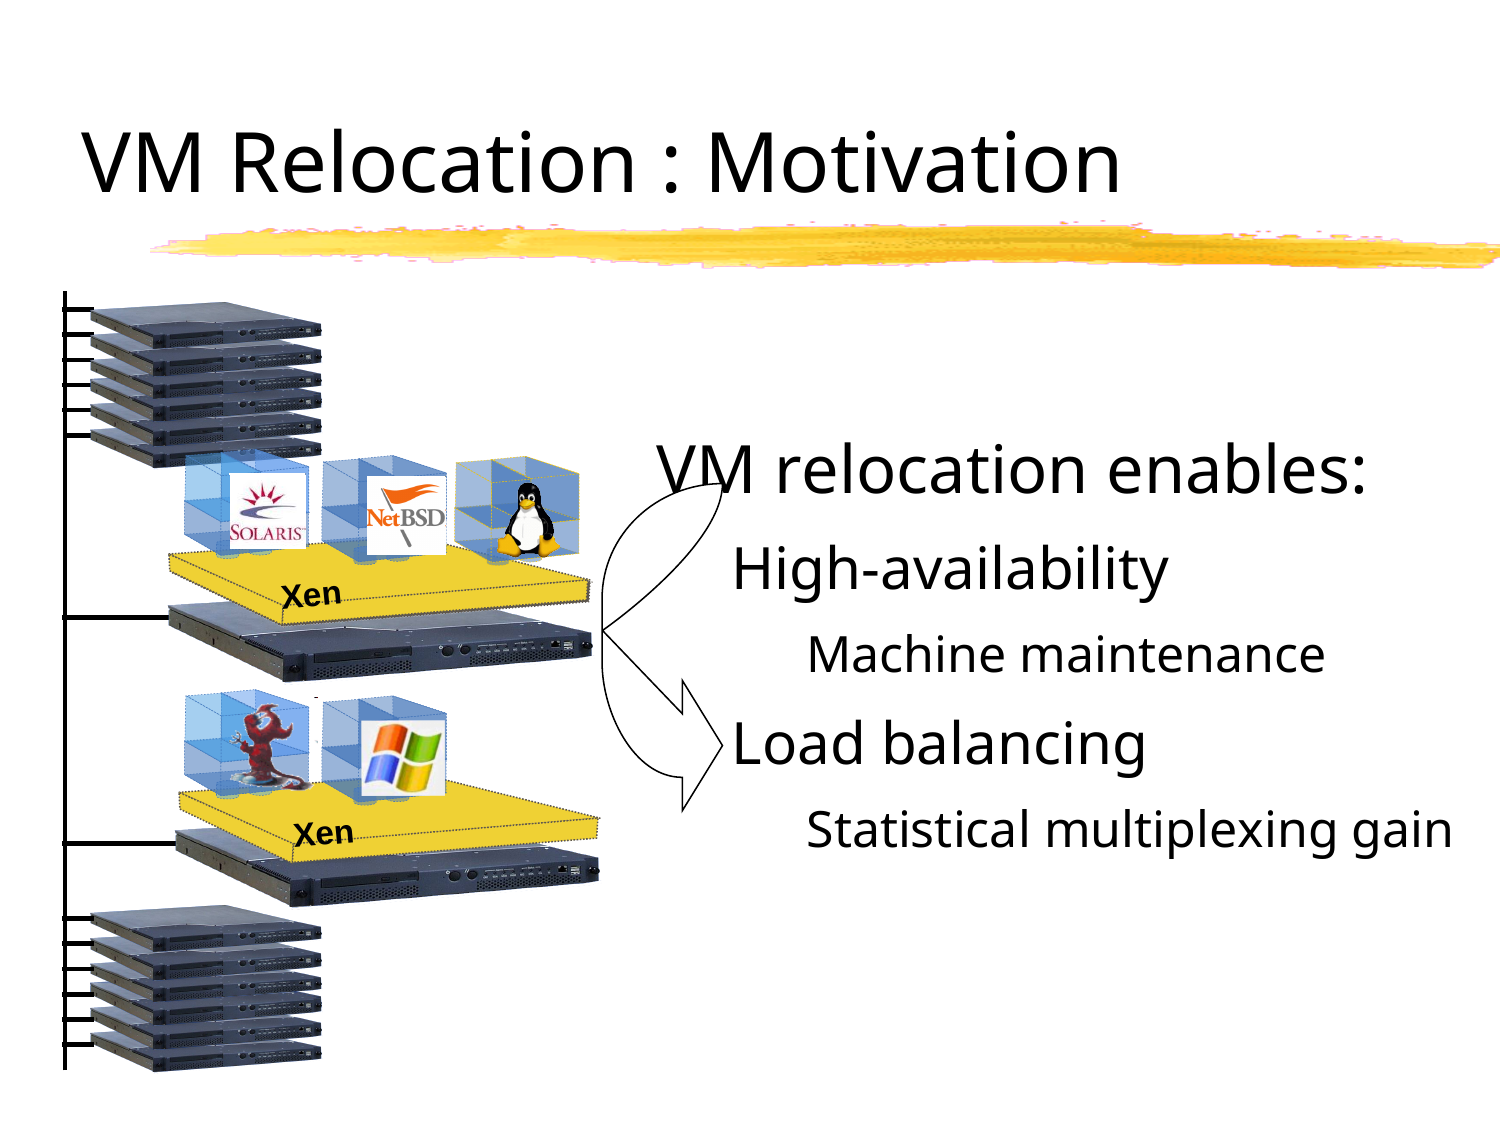

# VM Relocation : Motivation
VM relocation enables:
High-availability
Machine maintenance
Load balancing
Statistical multiplexing gain
Xen
Xen